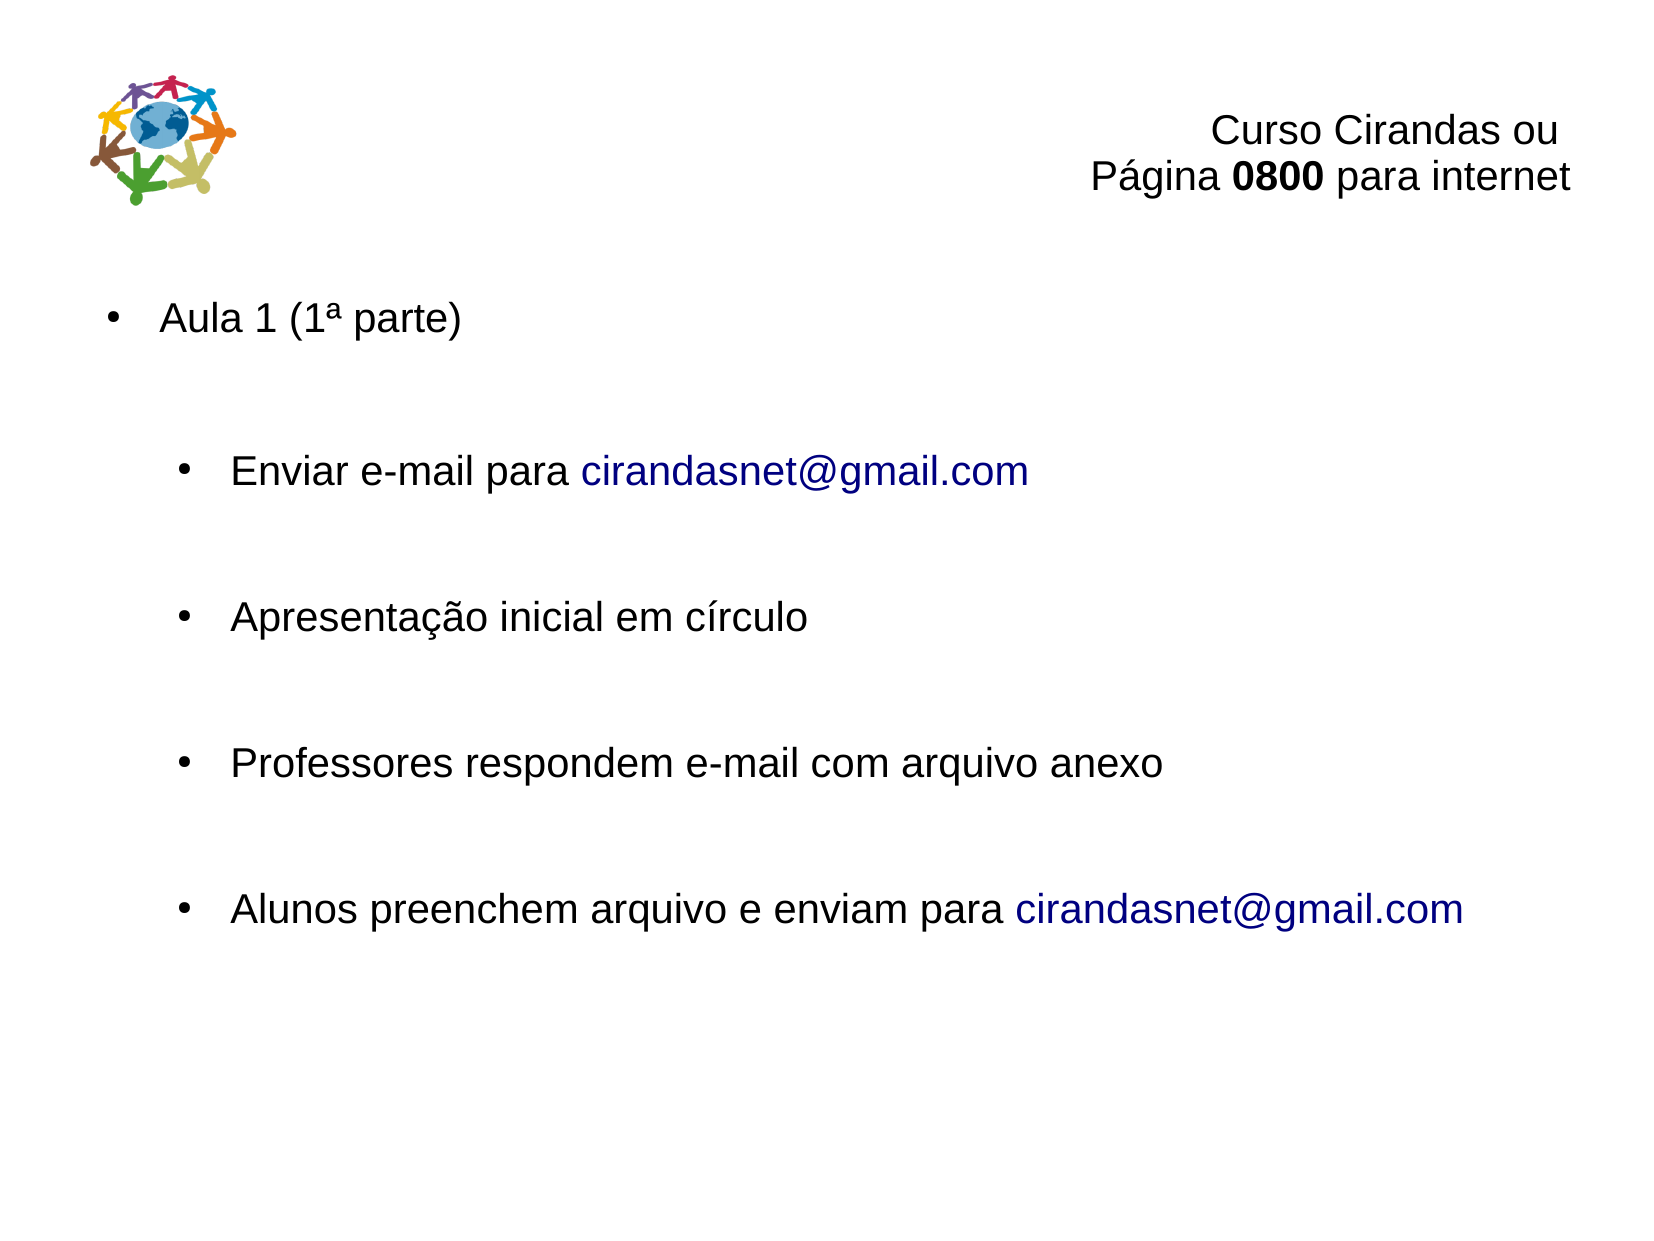

# Curso Cirandas ou Página 0800 para internet
Aula 1 (1ª parte)
Enviar e-mail para cirandasnet@gmail.com
Apresentação inicial em círculo
Professores respondem e-mail com arquivo anexo
Alunos preenchem arquivo e enviam para cirandasnet@gmail.com